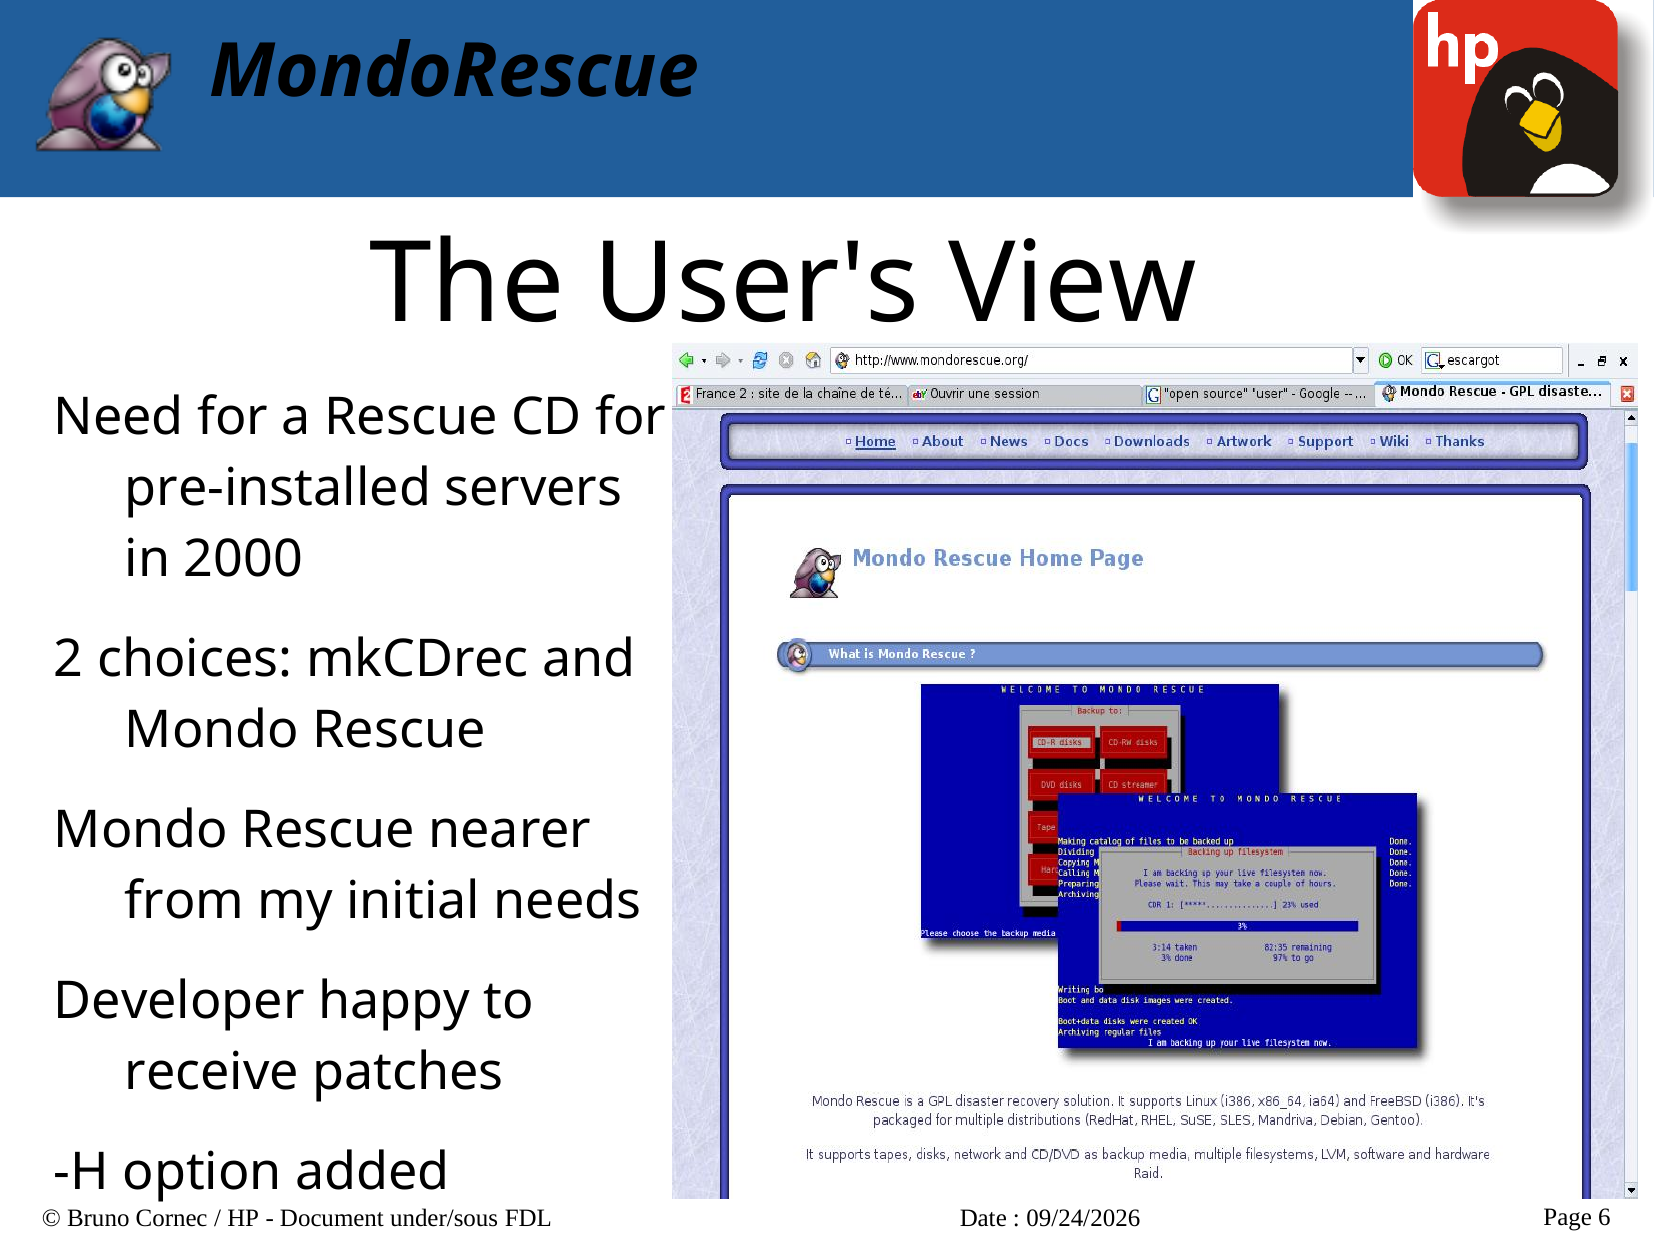

The User's View
# Need for a Rescue CD for pre-installed servers in 2000
2 choices: mkCDrec and Mondo Rescue
Mondo Rescue nearer from my initial needs
Developer happy to receive patches
-H option added